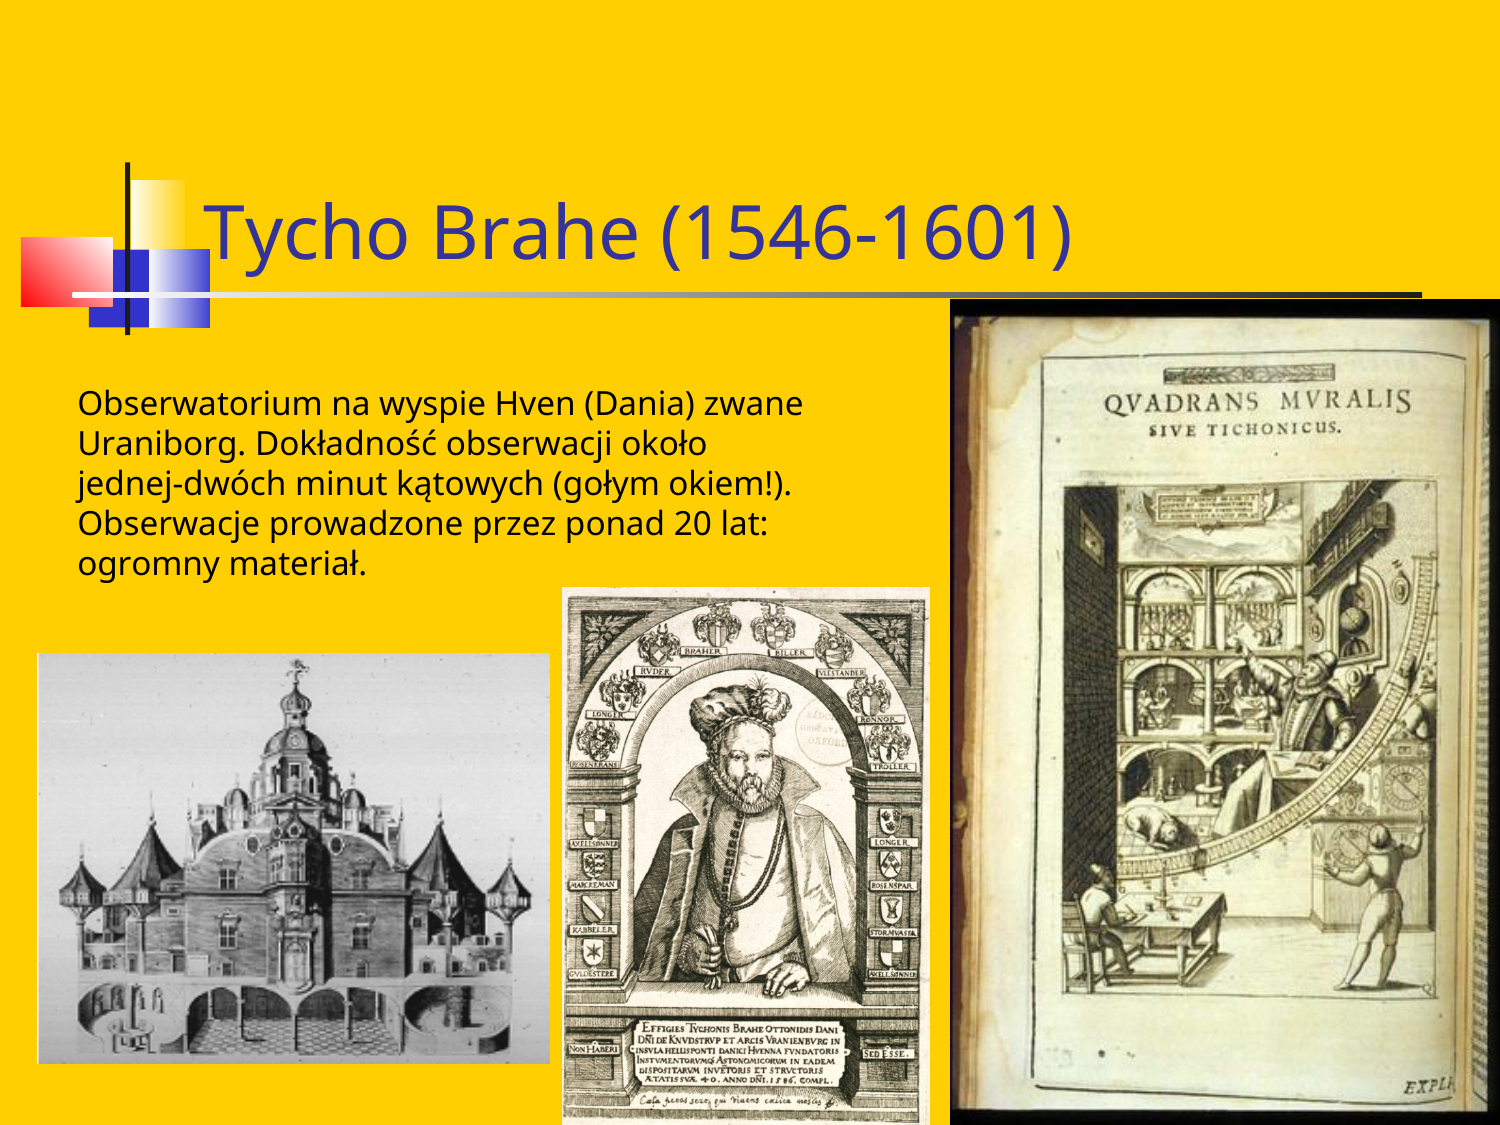

# Tycho Brahe (1546-1601)
Obserwatorium na wyspie Hven (Dania) zwane Uraniborg. Dokładność obserwacji około jednej-dwóch minut kątowych (gołym okiem!). Obserwacje prowadzone przez ponad 20 lat: ogromny materiał.